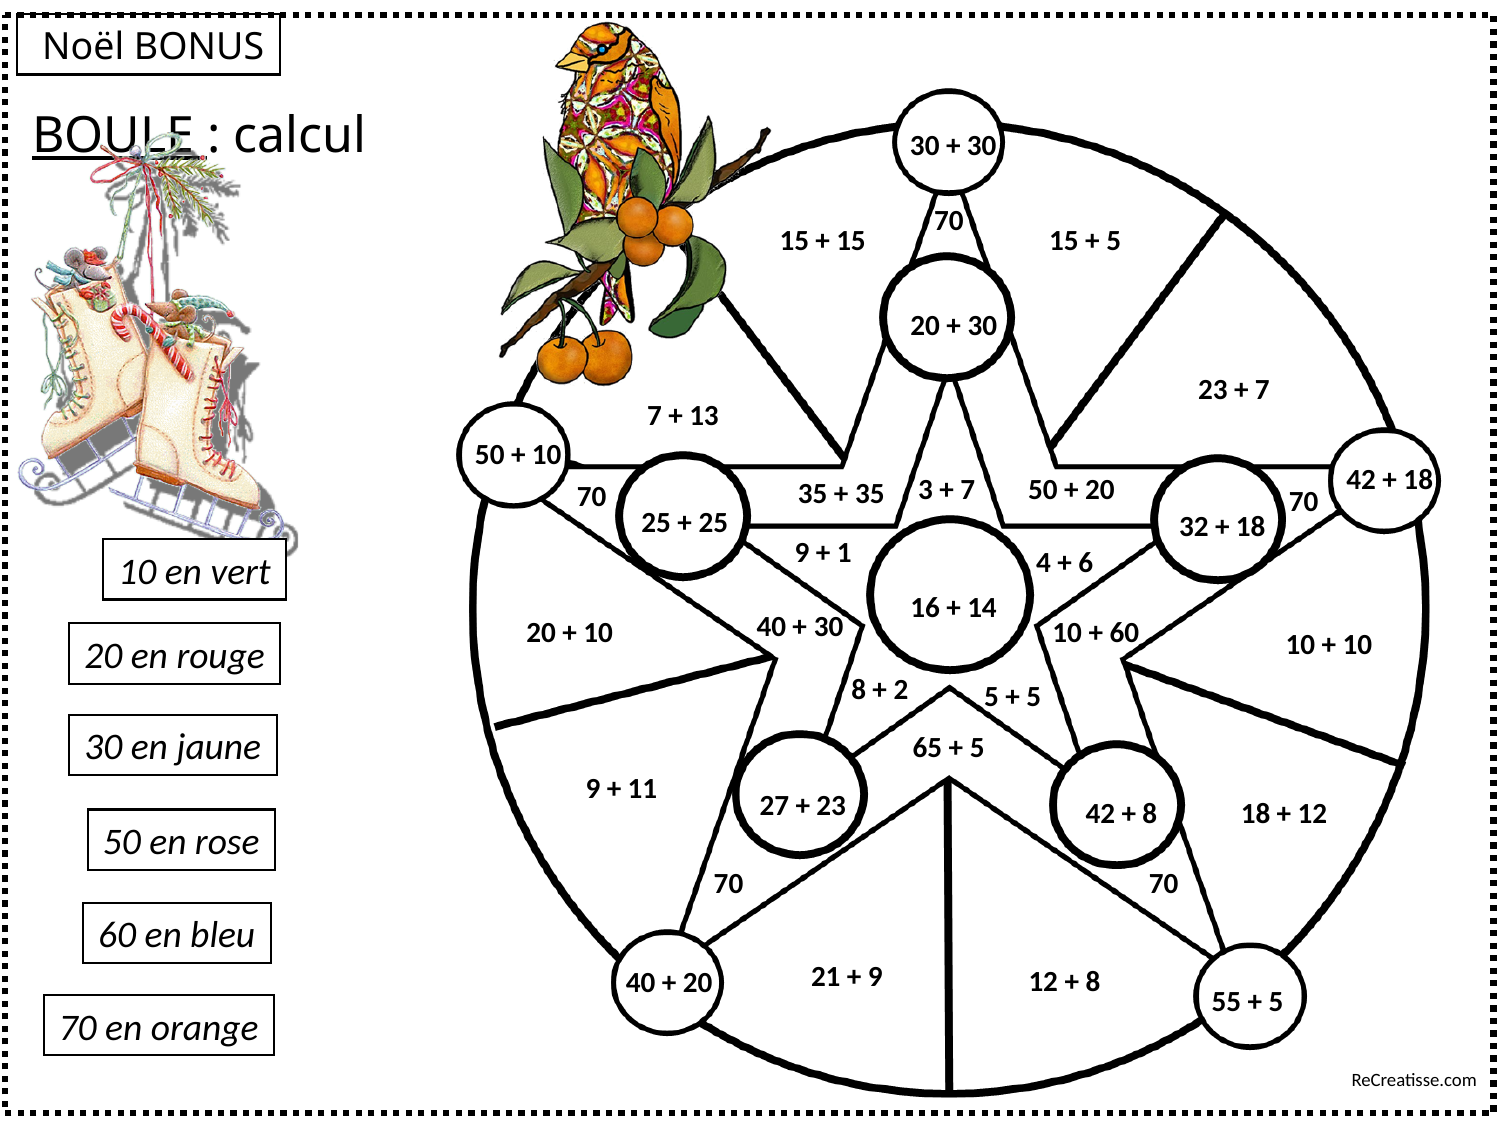

Noël BONUS
BOULE : calcul
30 + 30
70
15 + 15
15 + 5
20 + 30
23 + 7
7 + 13
50 + 10
42 + 18
3 + 7
50 + 20
35 + 35
70
70
25 + 25
32 + 18
9 + 1
4 + 6
10 en vert
16 + 14
40 + 30
20 + 10
10 + 60
10 + 10
20 en rouge
8 + 2
5 + 5
30 en jaune
65 + 5
9 + 11
27 + 23
42 + 8
18 + 12
50 en rose
70
70
60 en bleu
21 + 9
12 + 8
40 + 20
55 + 5
70 en orange
ReCreatisse.com